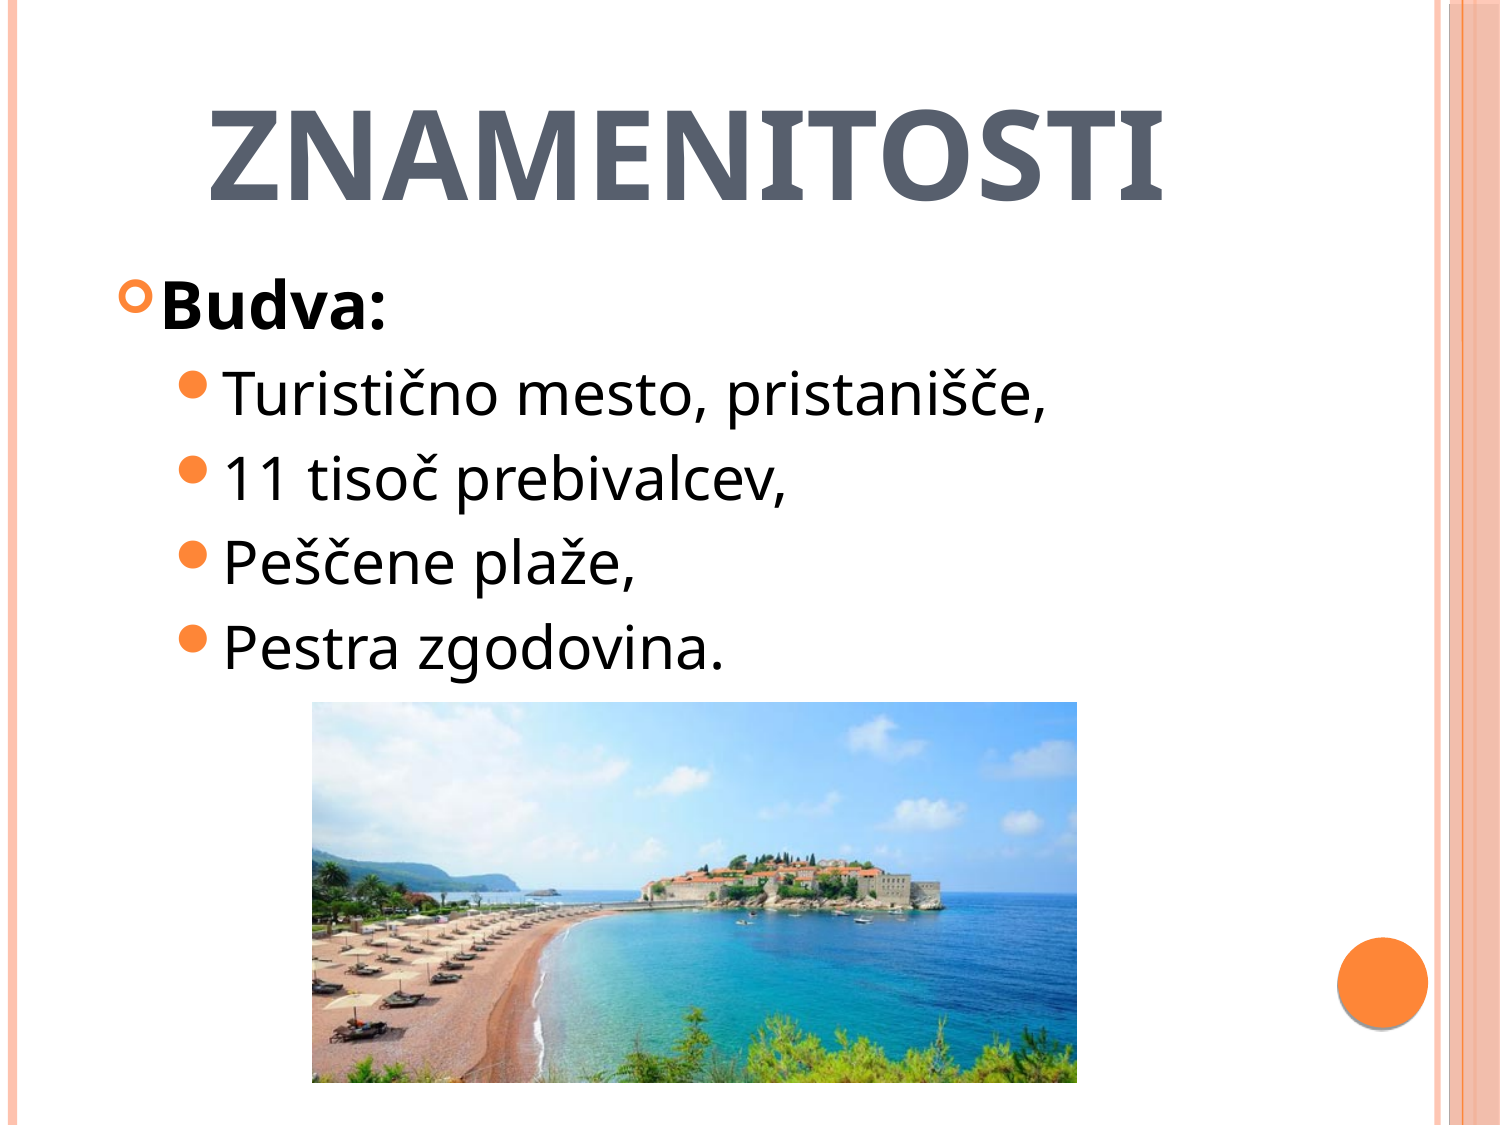

# Znamenitosti
Budva:
Turistično mesto, pristanišče,
11 tisoč prebivalcev,
Peščene plaže,
Pestra zgodovina.